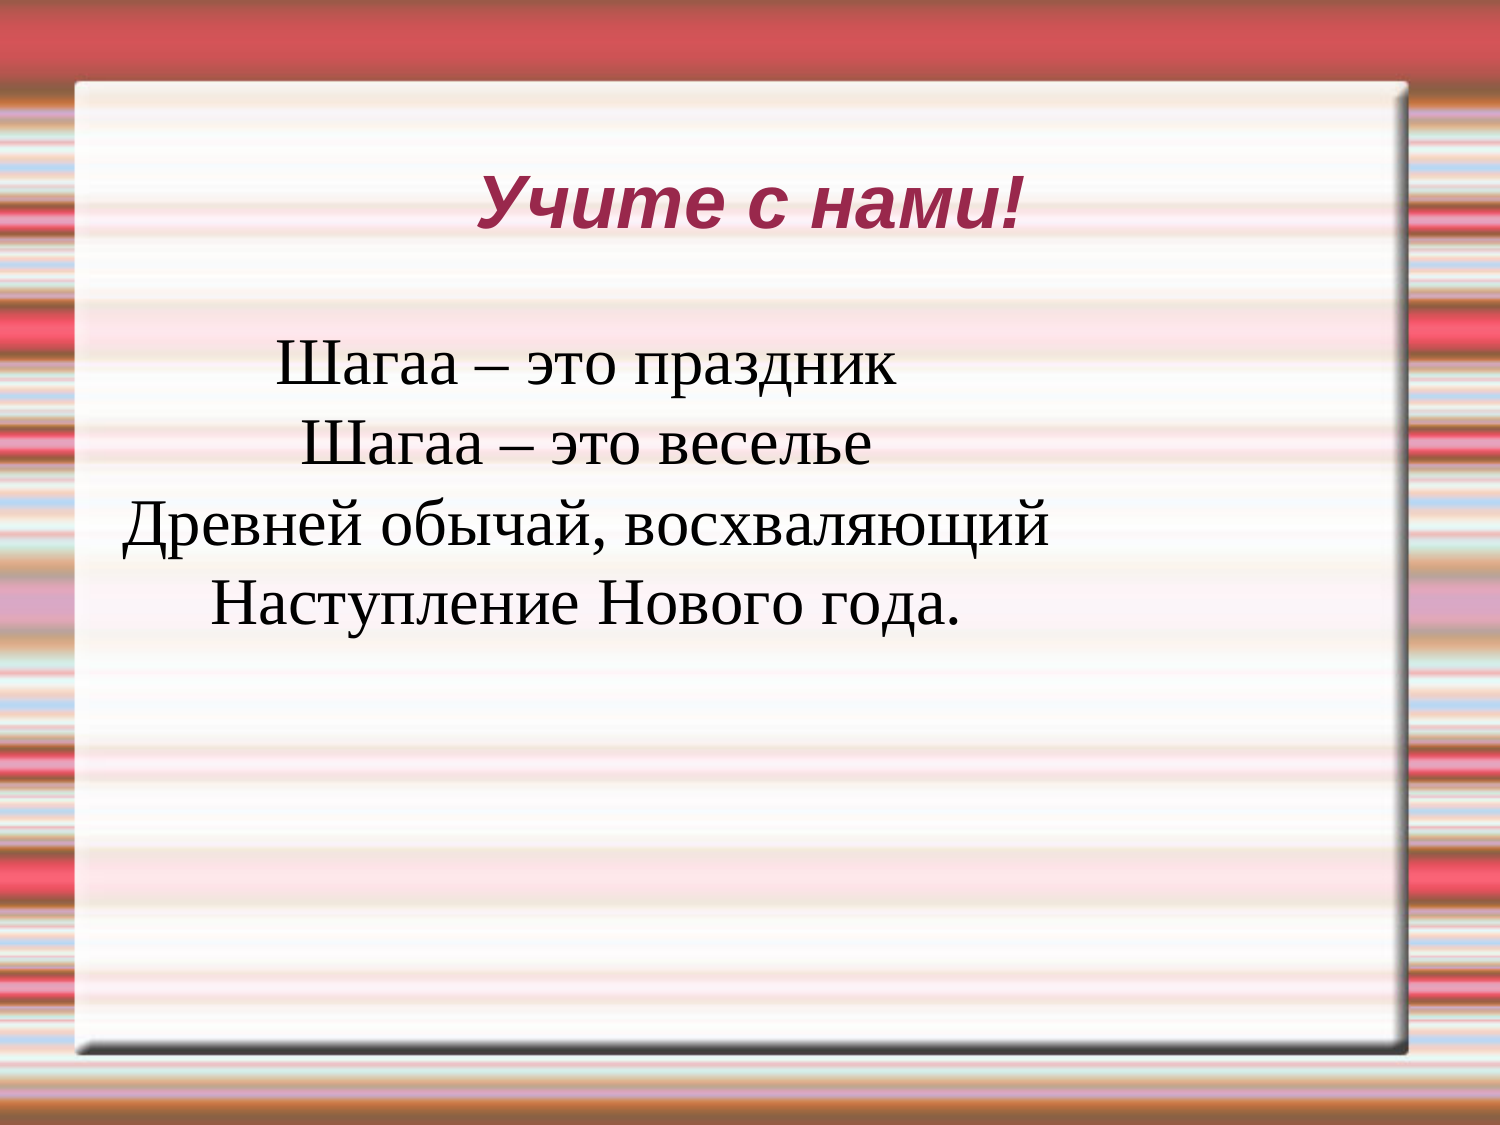

# Учите с нами!
Шагаа – это праздник
Шагаа – это веселье
Древней обычай, восхваляющий
Наступление Нового года.